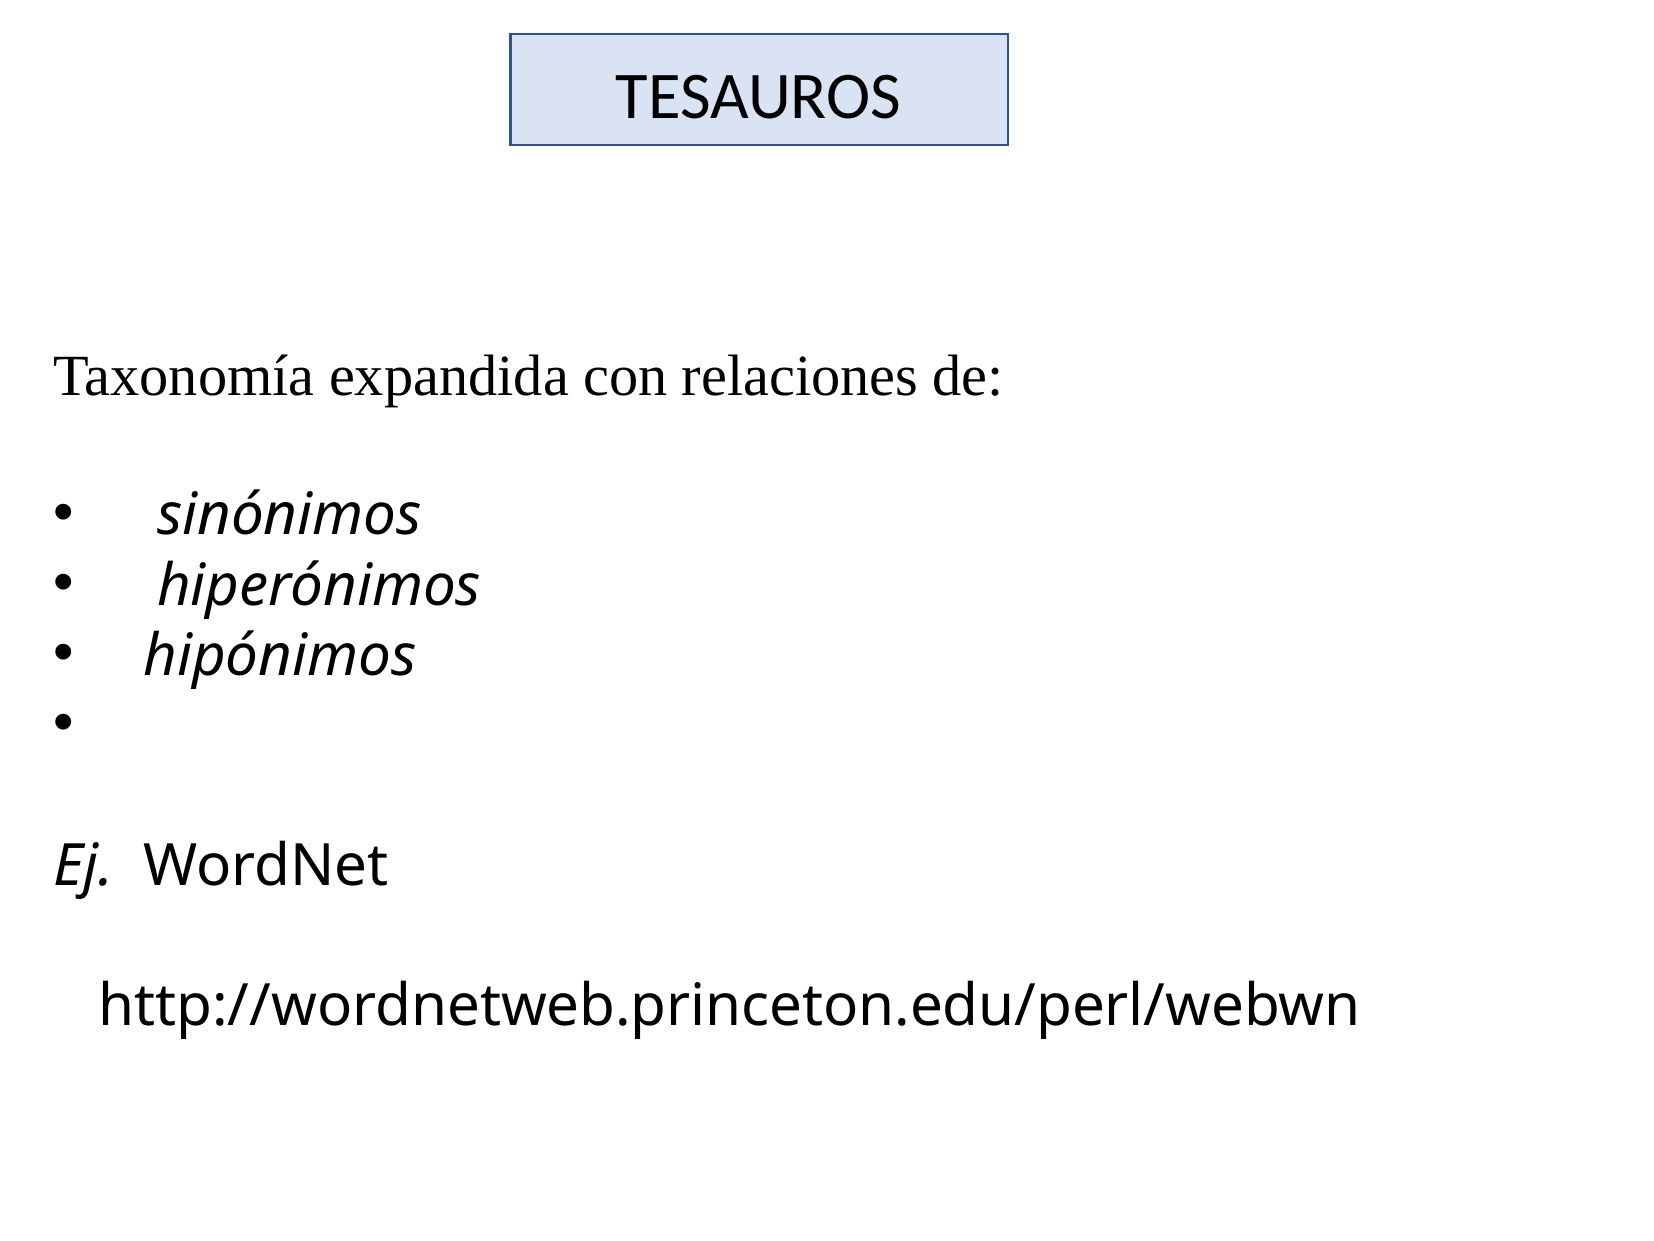

TESAUROS
Taxonomía expandida con relaciones de:
 sinónimos
 hiperónimos
 hipónimos
Ej. WordNet
 http://wordnetweb.princeton.edu/perl/webwn